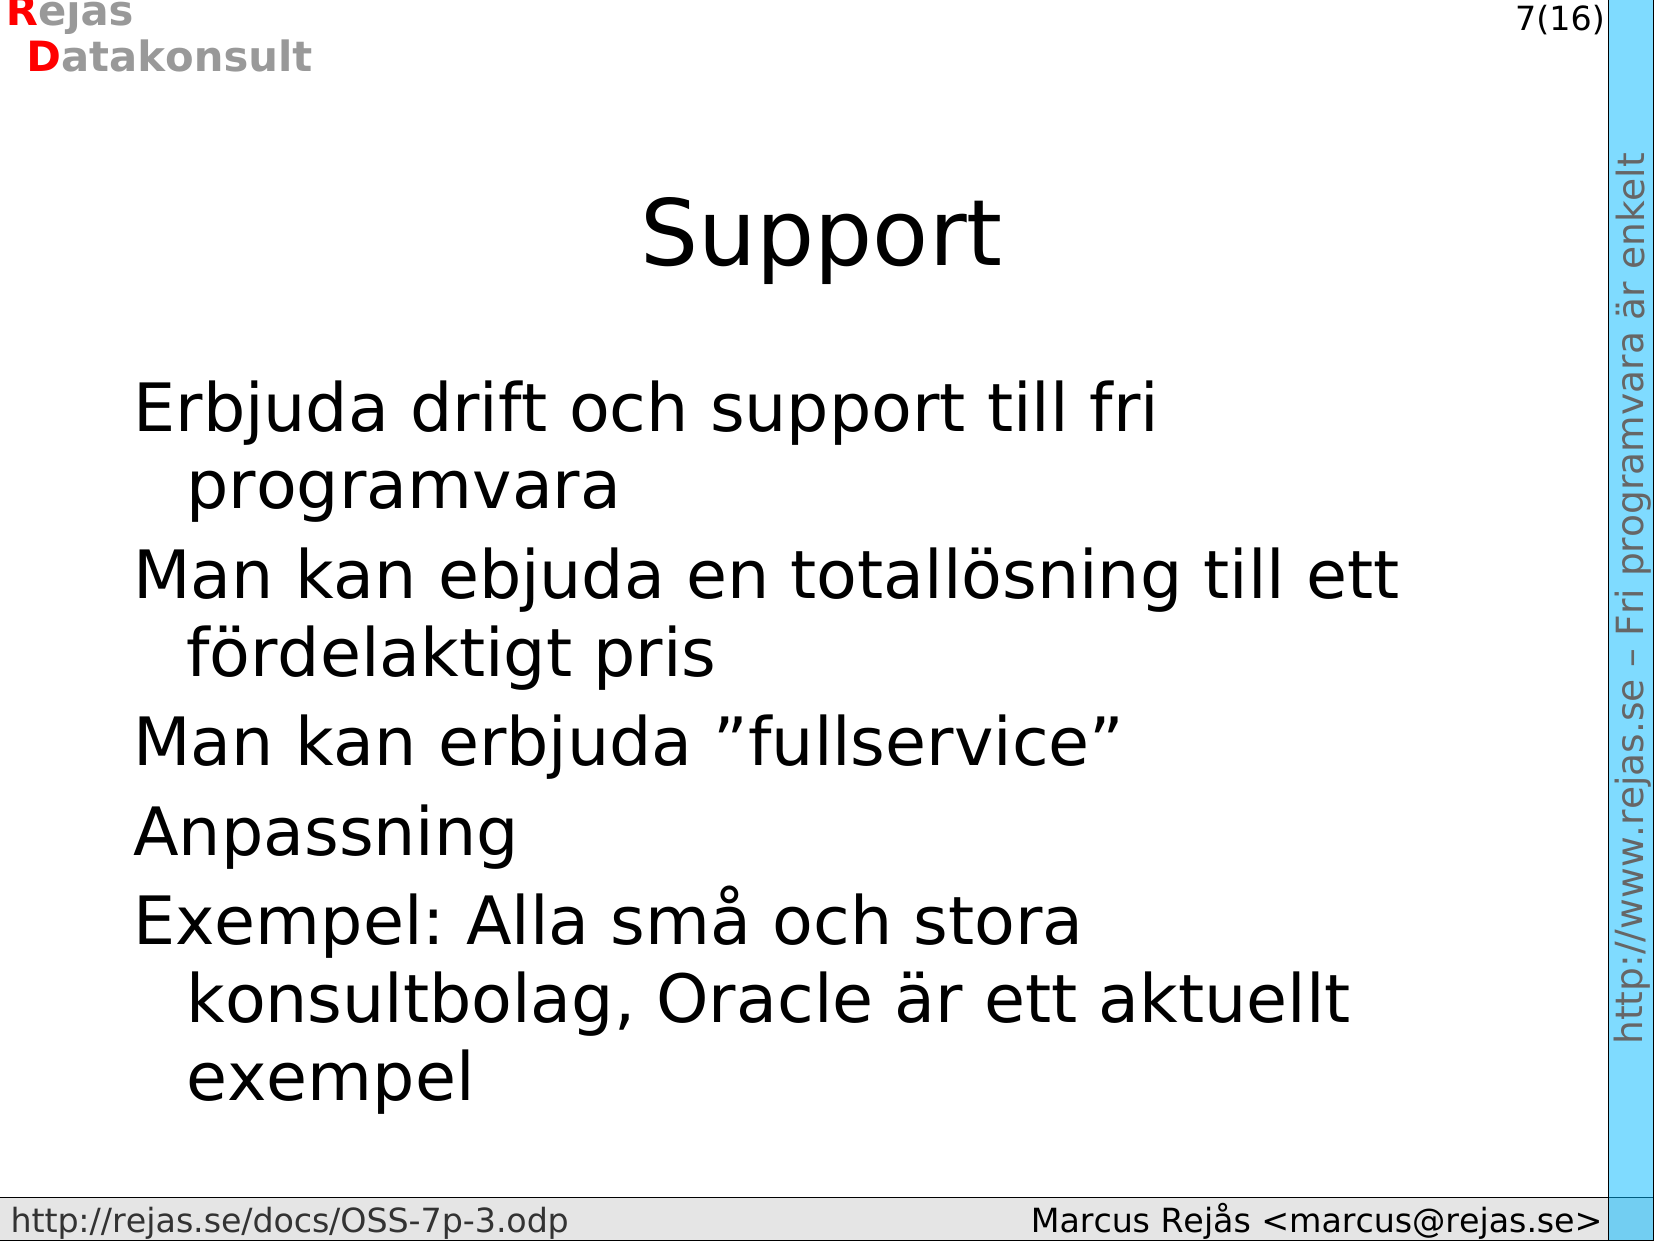

# Support
Erbjuda drift och support till fri programvara
Man kan ebjuda en totallösning till ett fördelaktigt pris
Man kan erbjuda ”fullservice”
Anpassning
Exempel: Alla små och stora konsultbolag, Oracle är ett aktuellt exempel